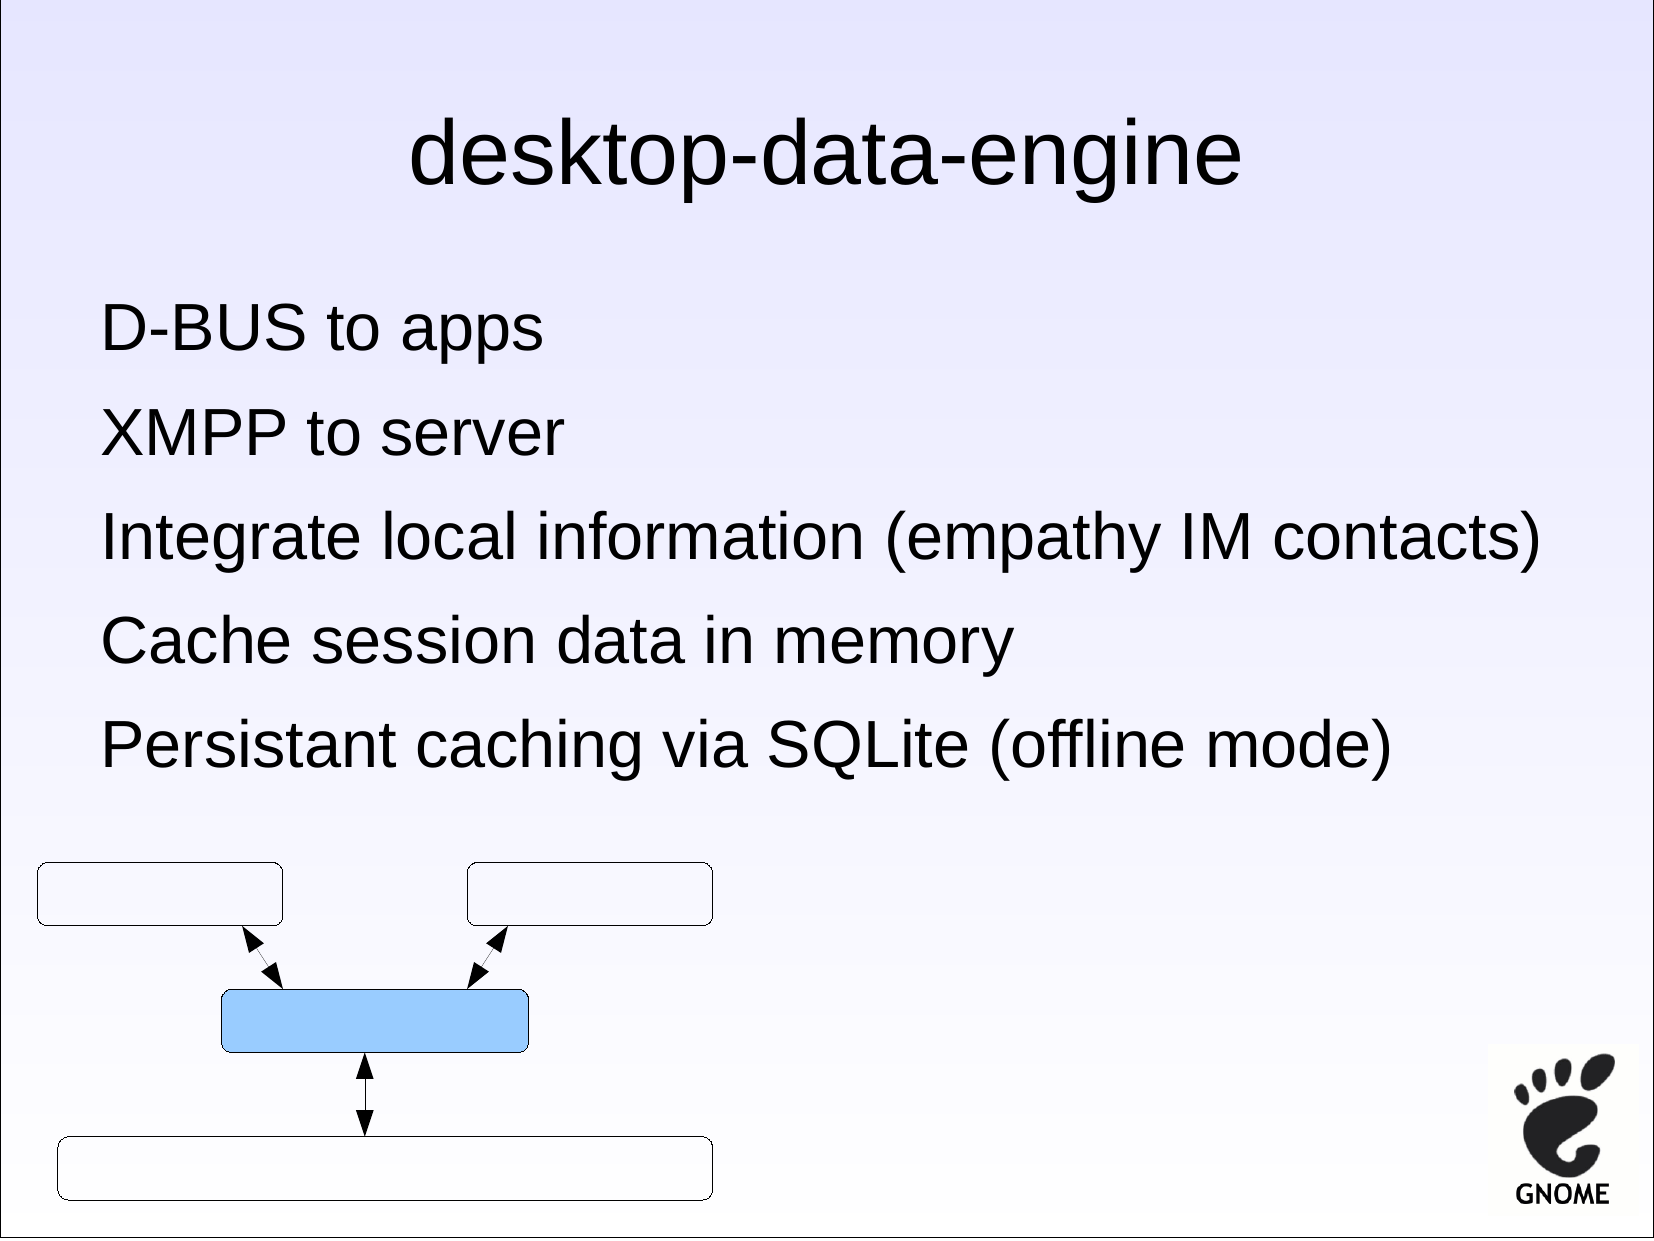

# desktop-data-engine
D-BUS to apps
XMPP to server
Integrate local information (empathy IM contacts)
Cache session data in memory
Persistant caching via SQLite (offline mode)